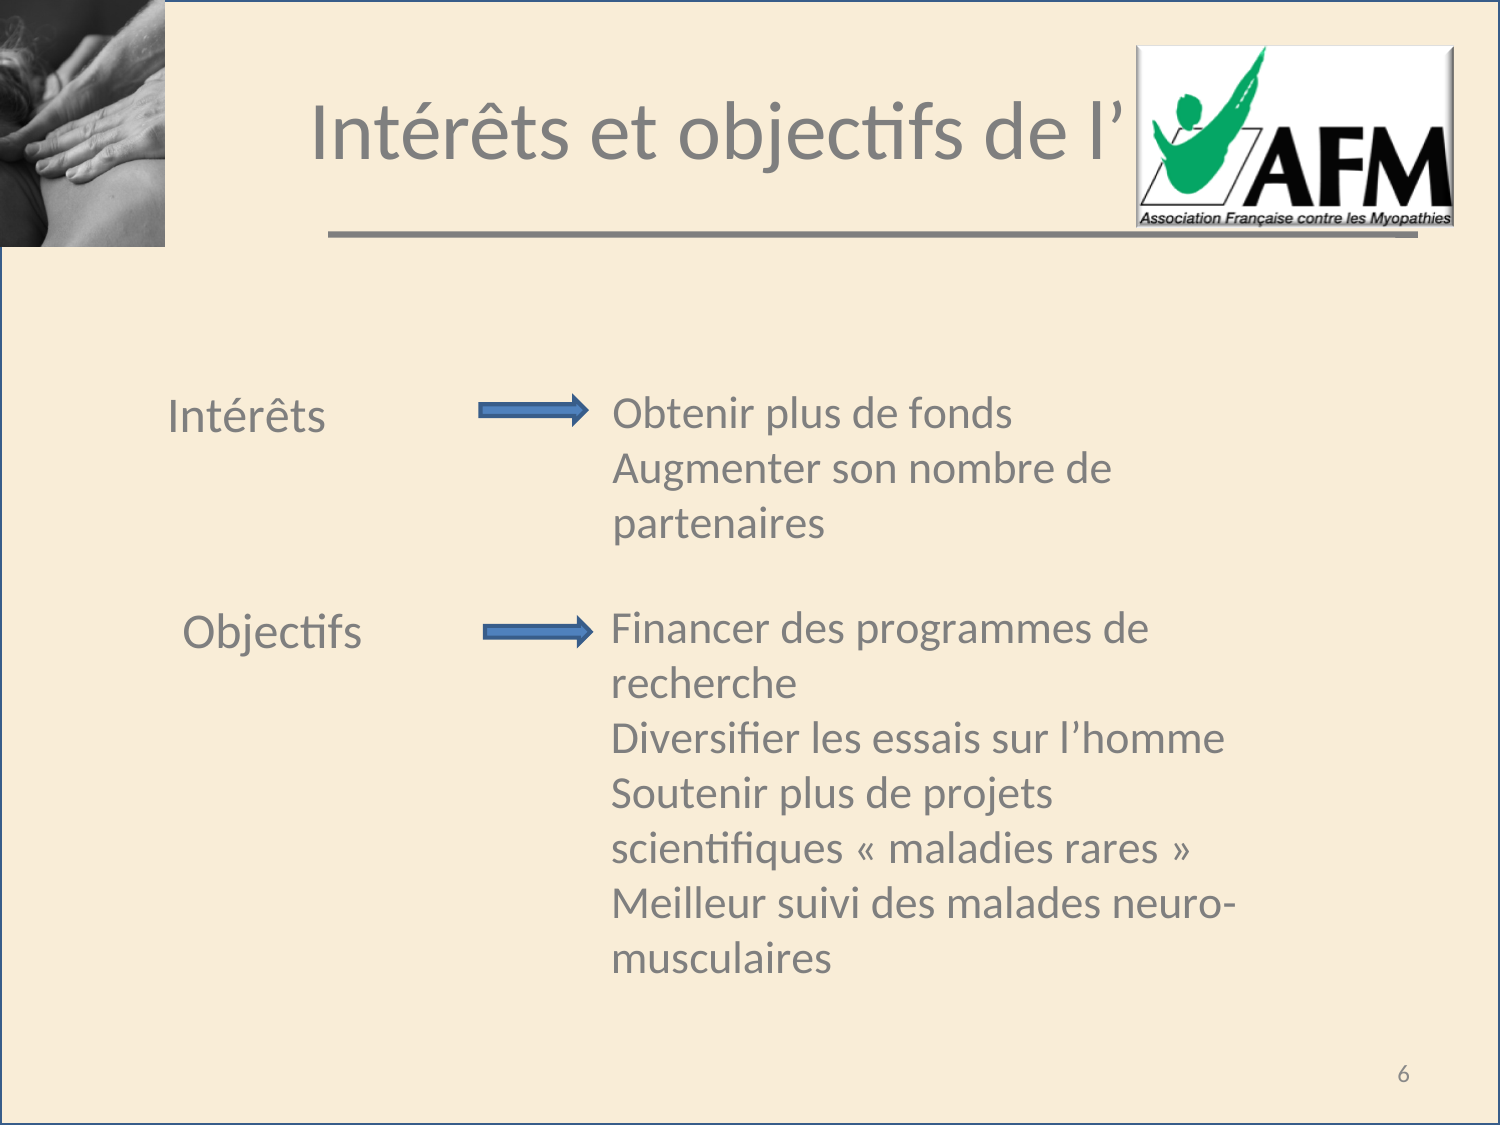

# Intérêts et objectifs de l’ AFM AF
Intérêts
Obtenir plus de fonds
Augmenter son nombre de partenaires
Objectifs
Financer des programmes de recherche
Diversifier les essais sur l’homme
Soutenir plus de projets scientifiques « maladies rares »
Meilleur suivi des malades neuro-musculaires